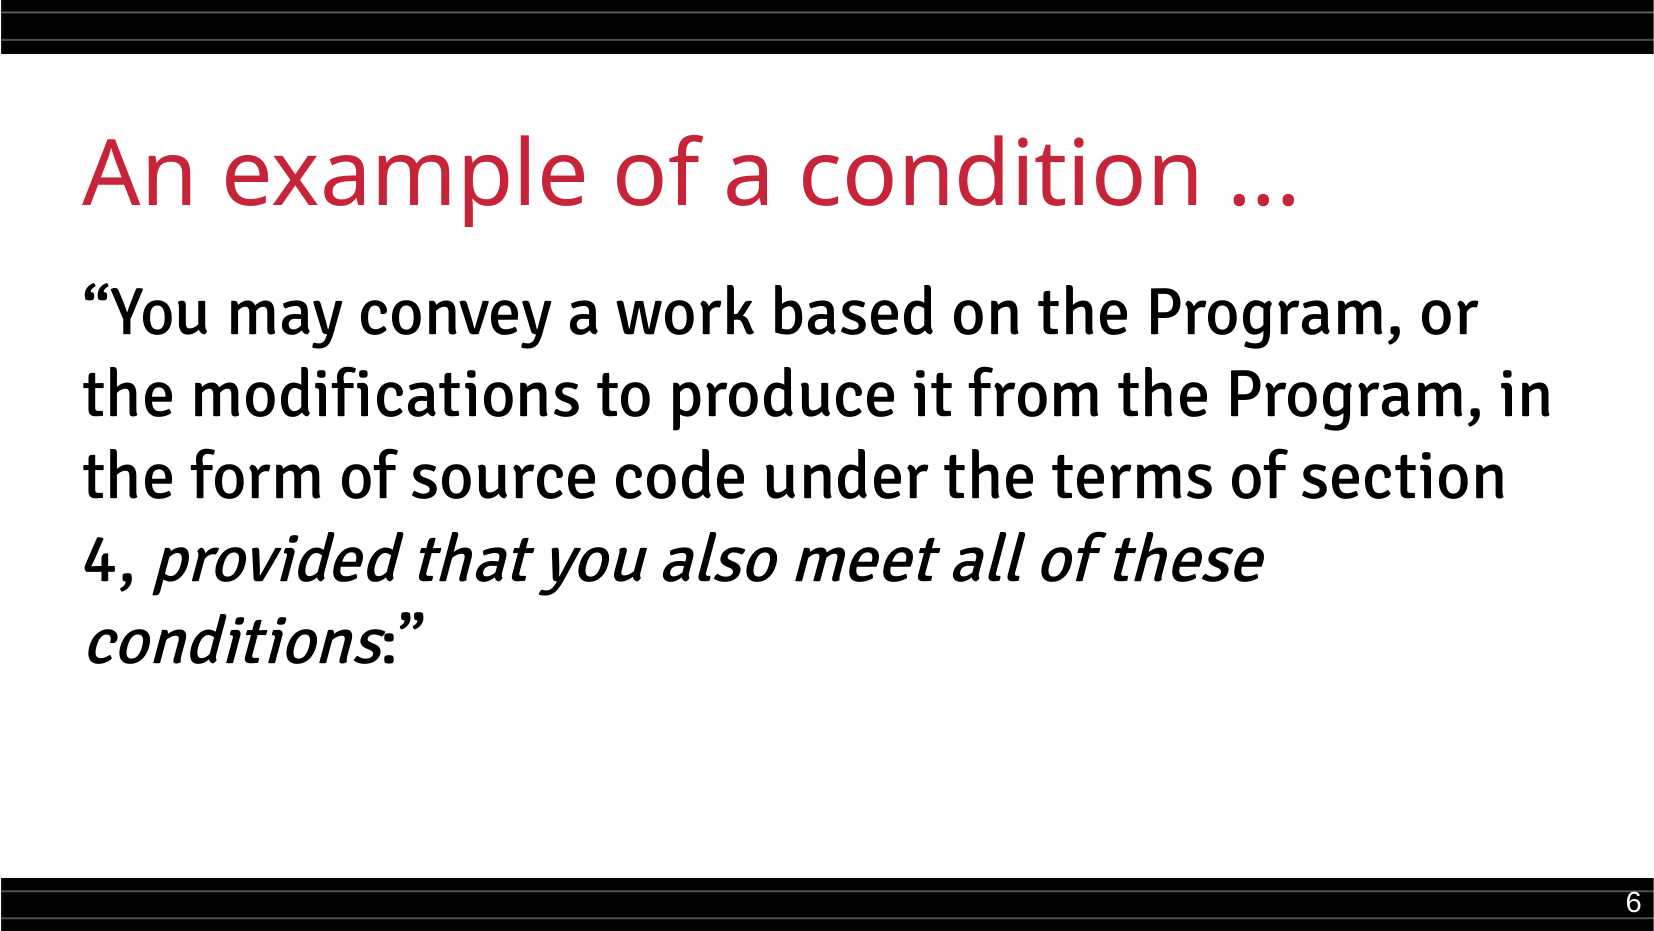

# An example of a condition ...
“You may convey a work based on the Program, or the modifications to produce it from the Program, in the form of source code under the terms of section 4, provided that you also meet all of these conditions:”